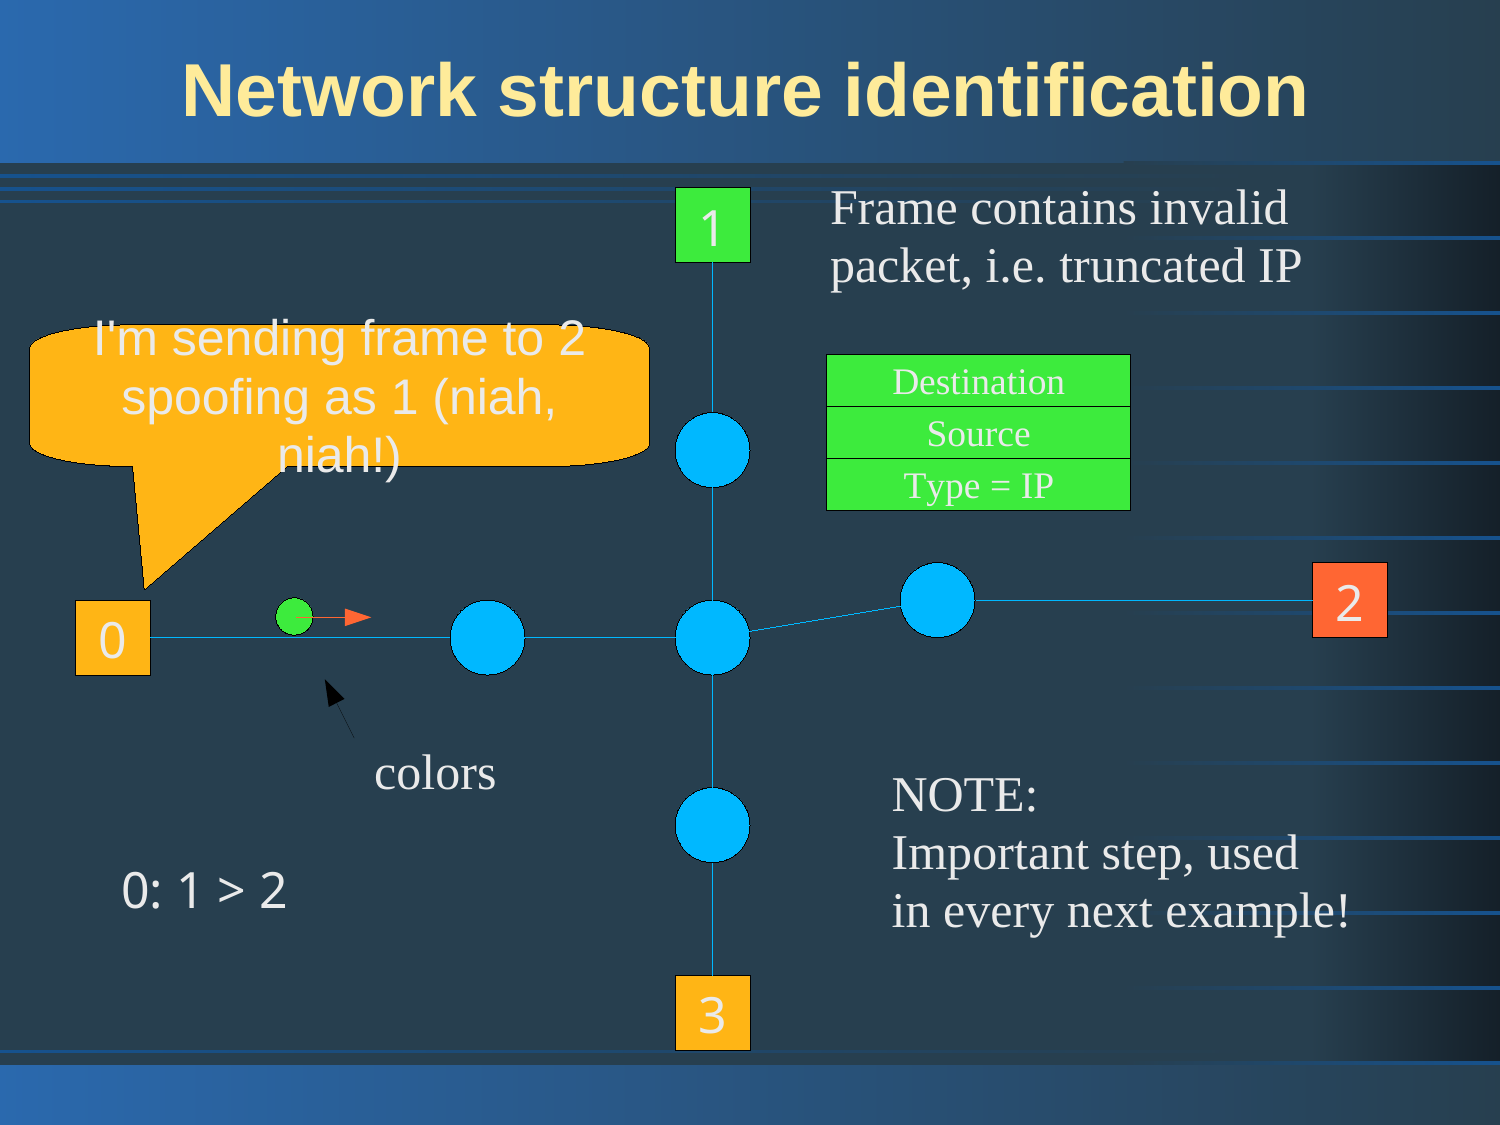

# Network structure identification
Frame contains invalid
packet, i.e. truncated IP
1
I'm sending frame to 2 spoofing as 1 (niah, niah!)
Destination
Source
Type = IP
2
0
colors
NOTE:
Important step, used
in every next example!
0: 1 > 2
3